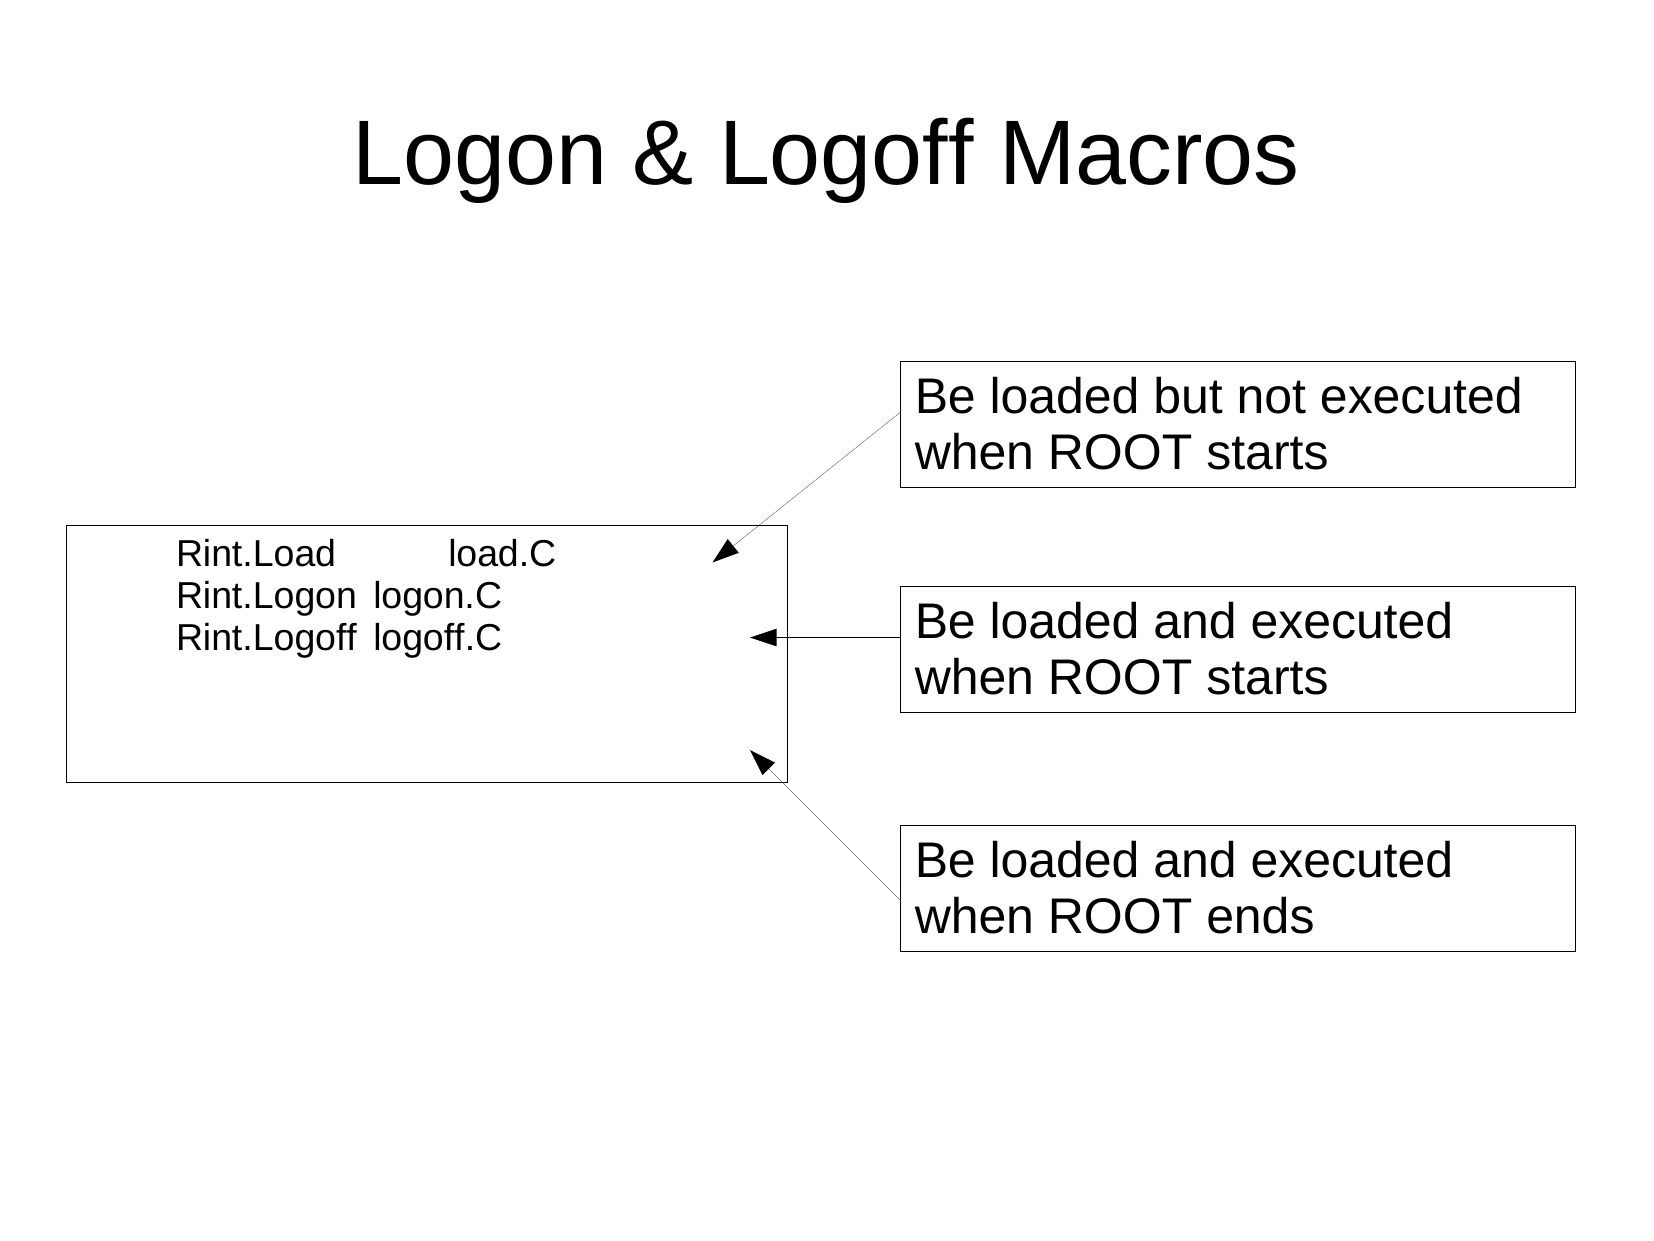

# Logon & Logoff Macros
Be loaded but not executed
when ROOT starts
Rint.Load		load.C
Rint.Logon	logon.C
Rint.Logoff	logoff.C
Be loaded and executed
when ROOT starts
Be loaded and executed
when ROOT ends